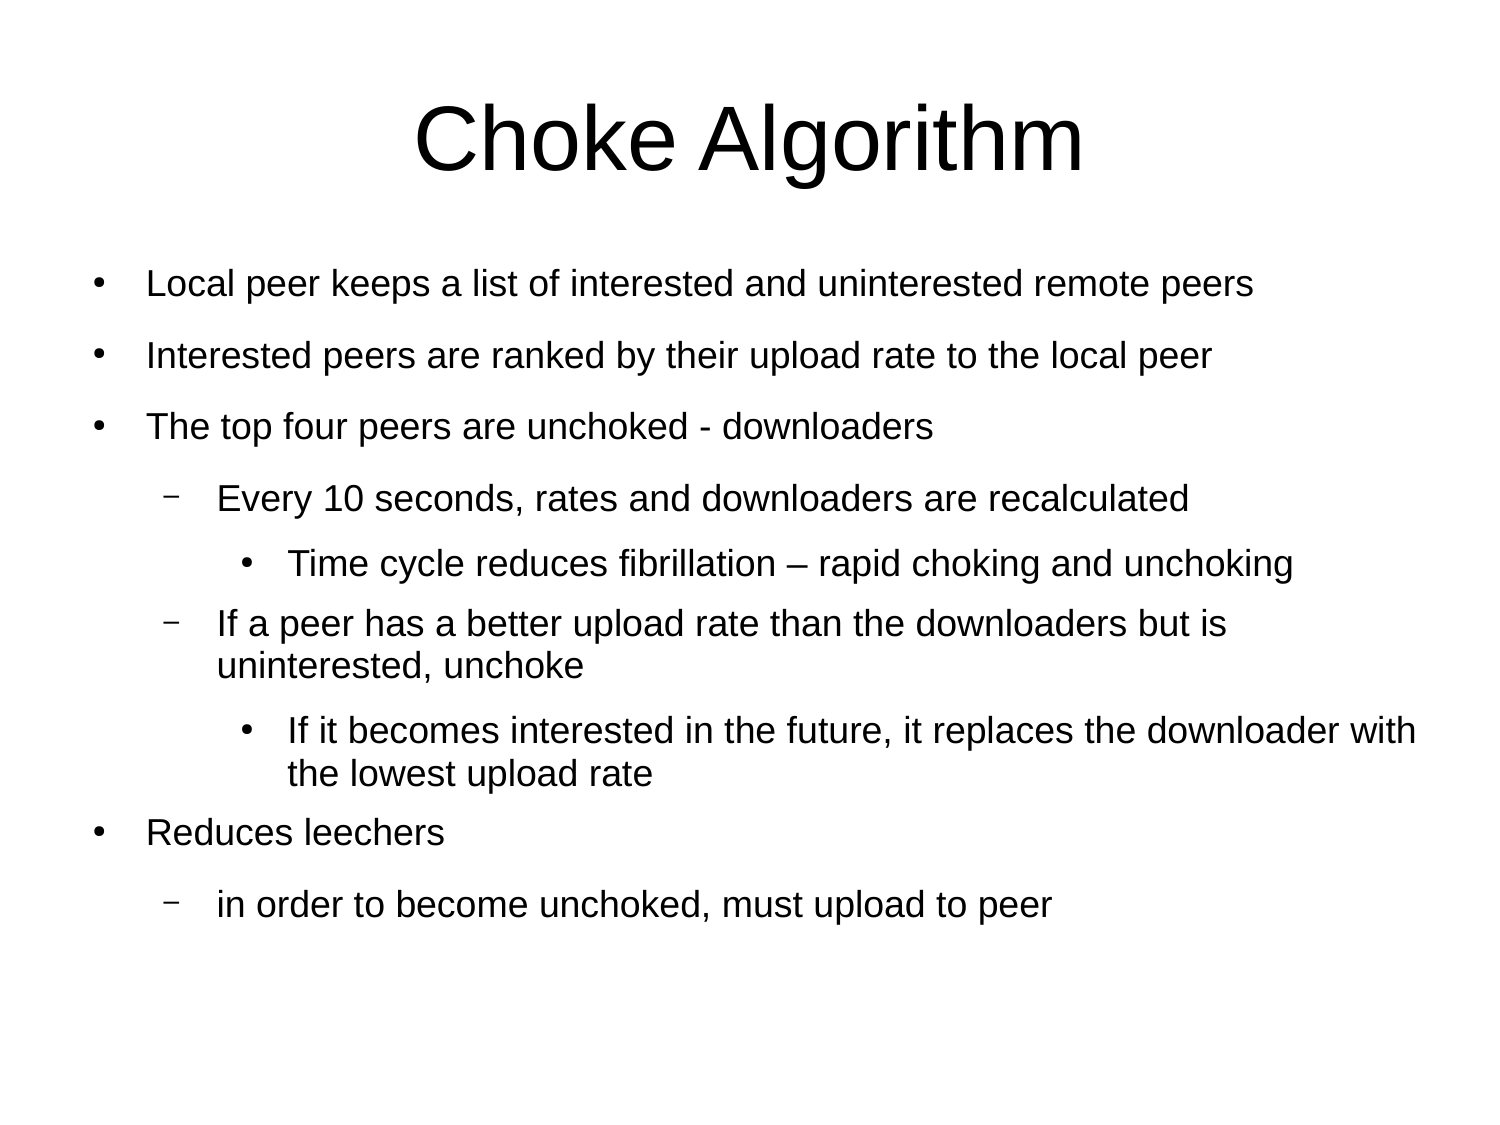

# Choke Algorithm
Local peer keeps a list of interested and uninterested remote peers
Interested peers are ranked by their upload rate to the local peer
The top four peers are unchoked - downloaders
Every 10 seconds, rates and downloaders are recalculated
Time cycle reduces fibrillation – rapid choking and unchoking
If a peer has a better upload rate than the downloaders but is uninterested, unchoke
If it becomes interested in the future, it replaces the downloader with the lowest upload rate
Reduces leechers
in order to become unchoked, must upload to peer